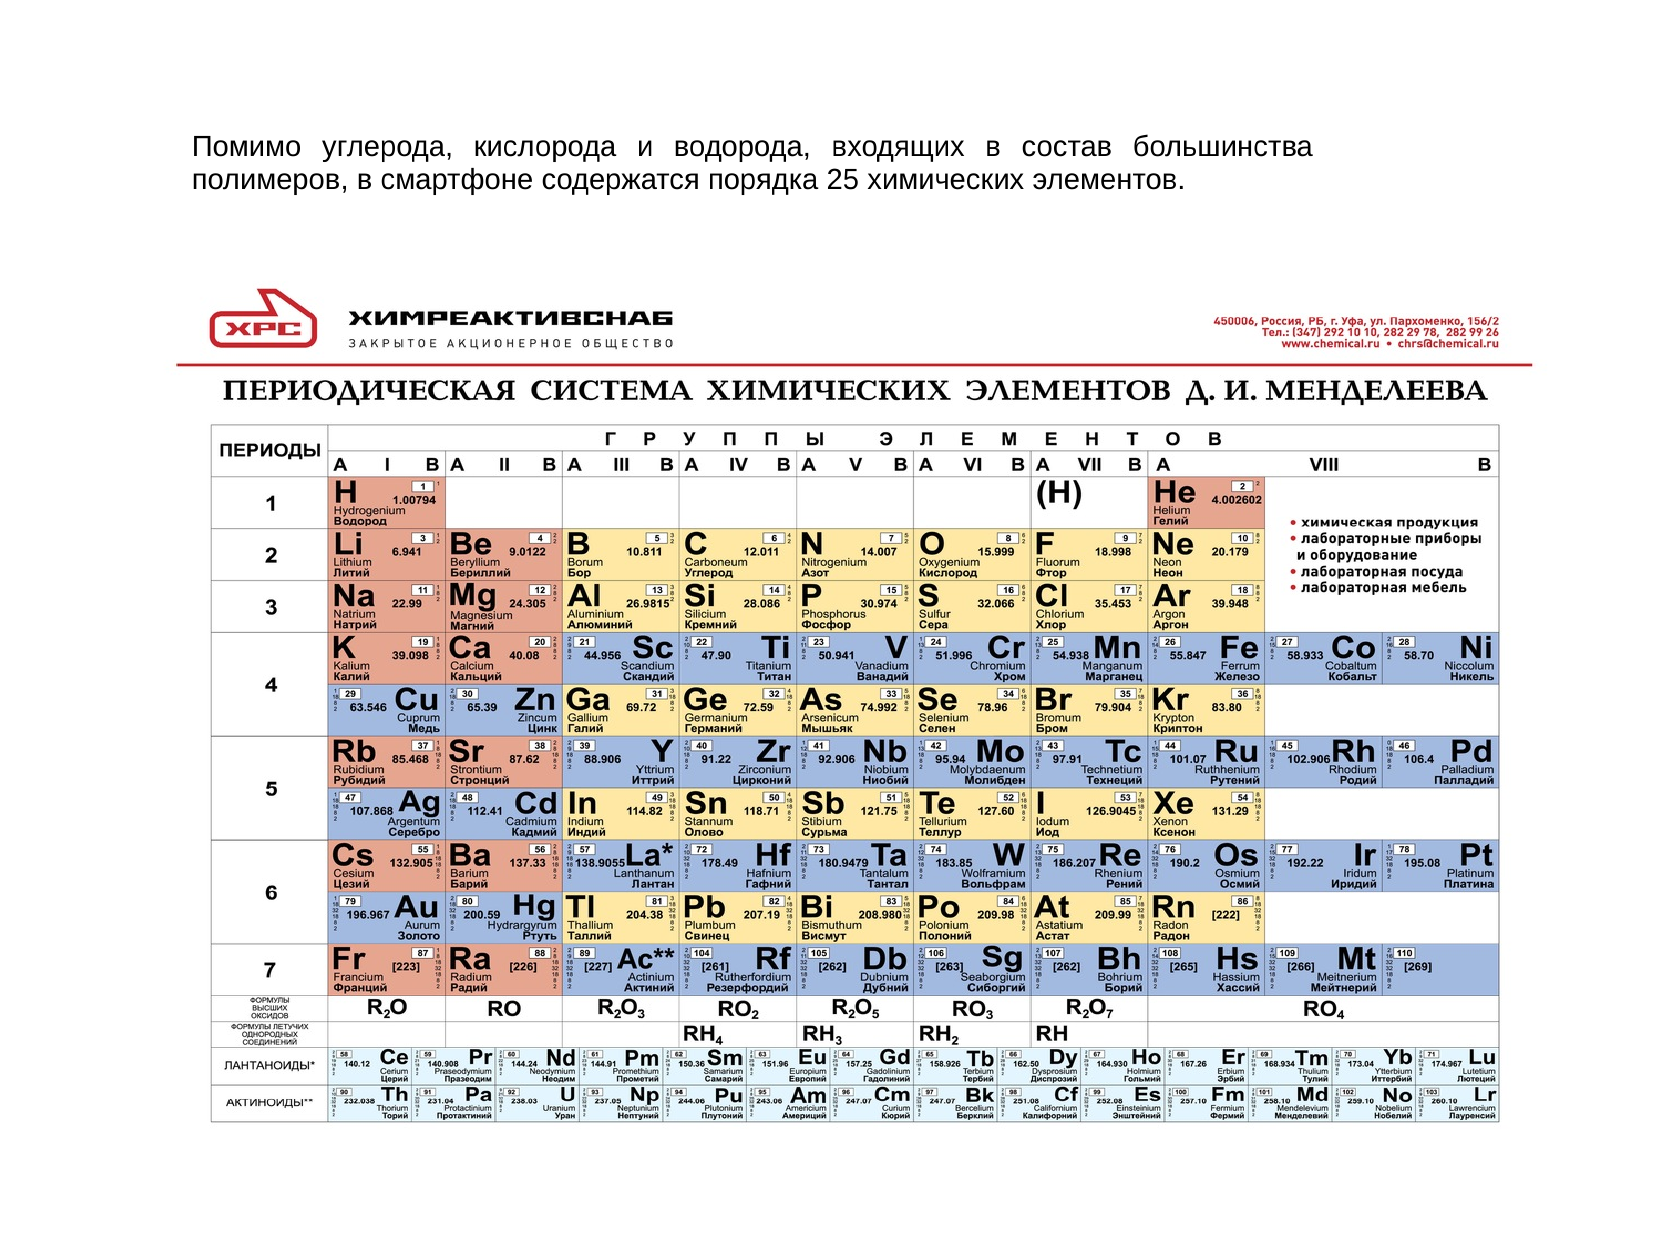

Помимо углерода, кислорода и водорода, входящих в состав большинства полимеров, в смартфоне содержатся порядка 25 химических элементов.